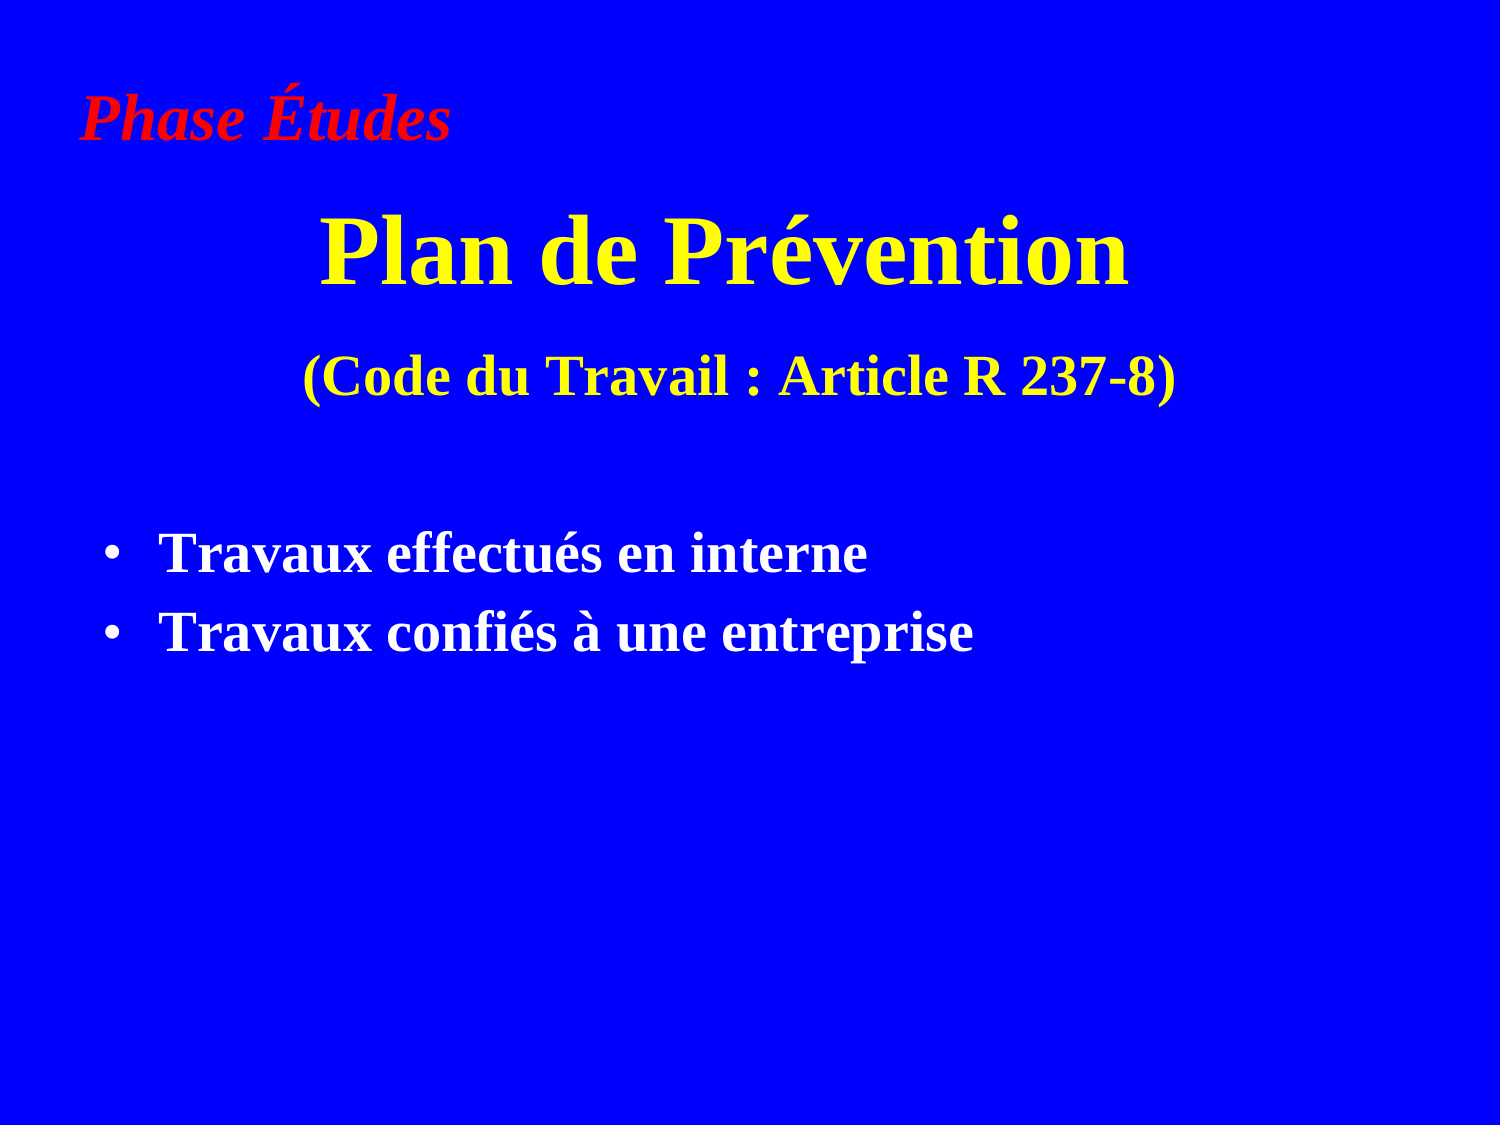

Phase Études
# Plan de Prévention (Code du Travail : Article R 237-8)
Travaux effectués en interne
Travaux confiés à une entreprise